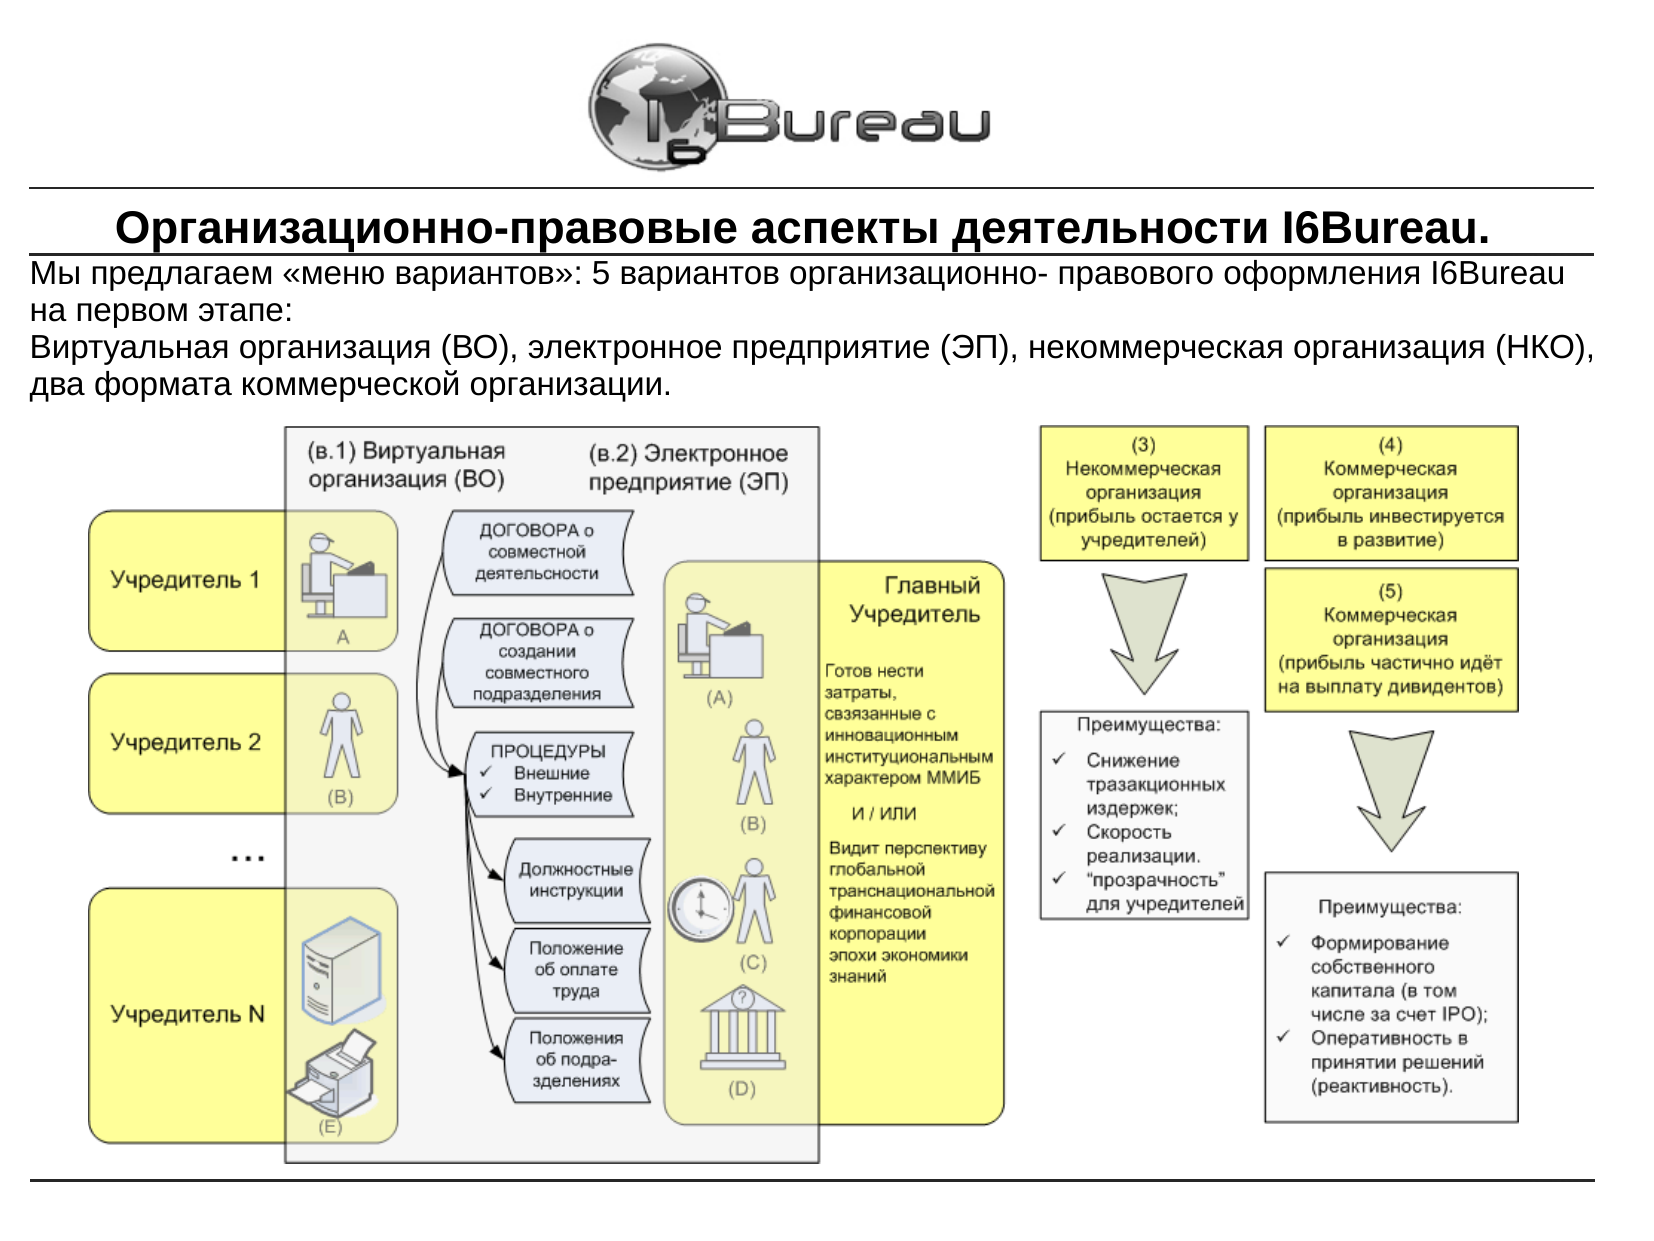

# Организационно-правовые аспекты деятельности I6Bureau.
Мы предлагаем «меню вариантов»: 5 вариантов организационно- правового оформления I6Bureau на первом этапе:
Виртуальная организация (ВО), электронное предприятие (ЭП), некоммерческая организация (НКО), два формата коммерческой организации.